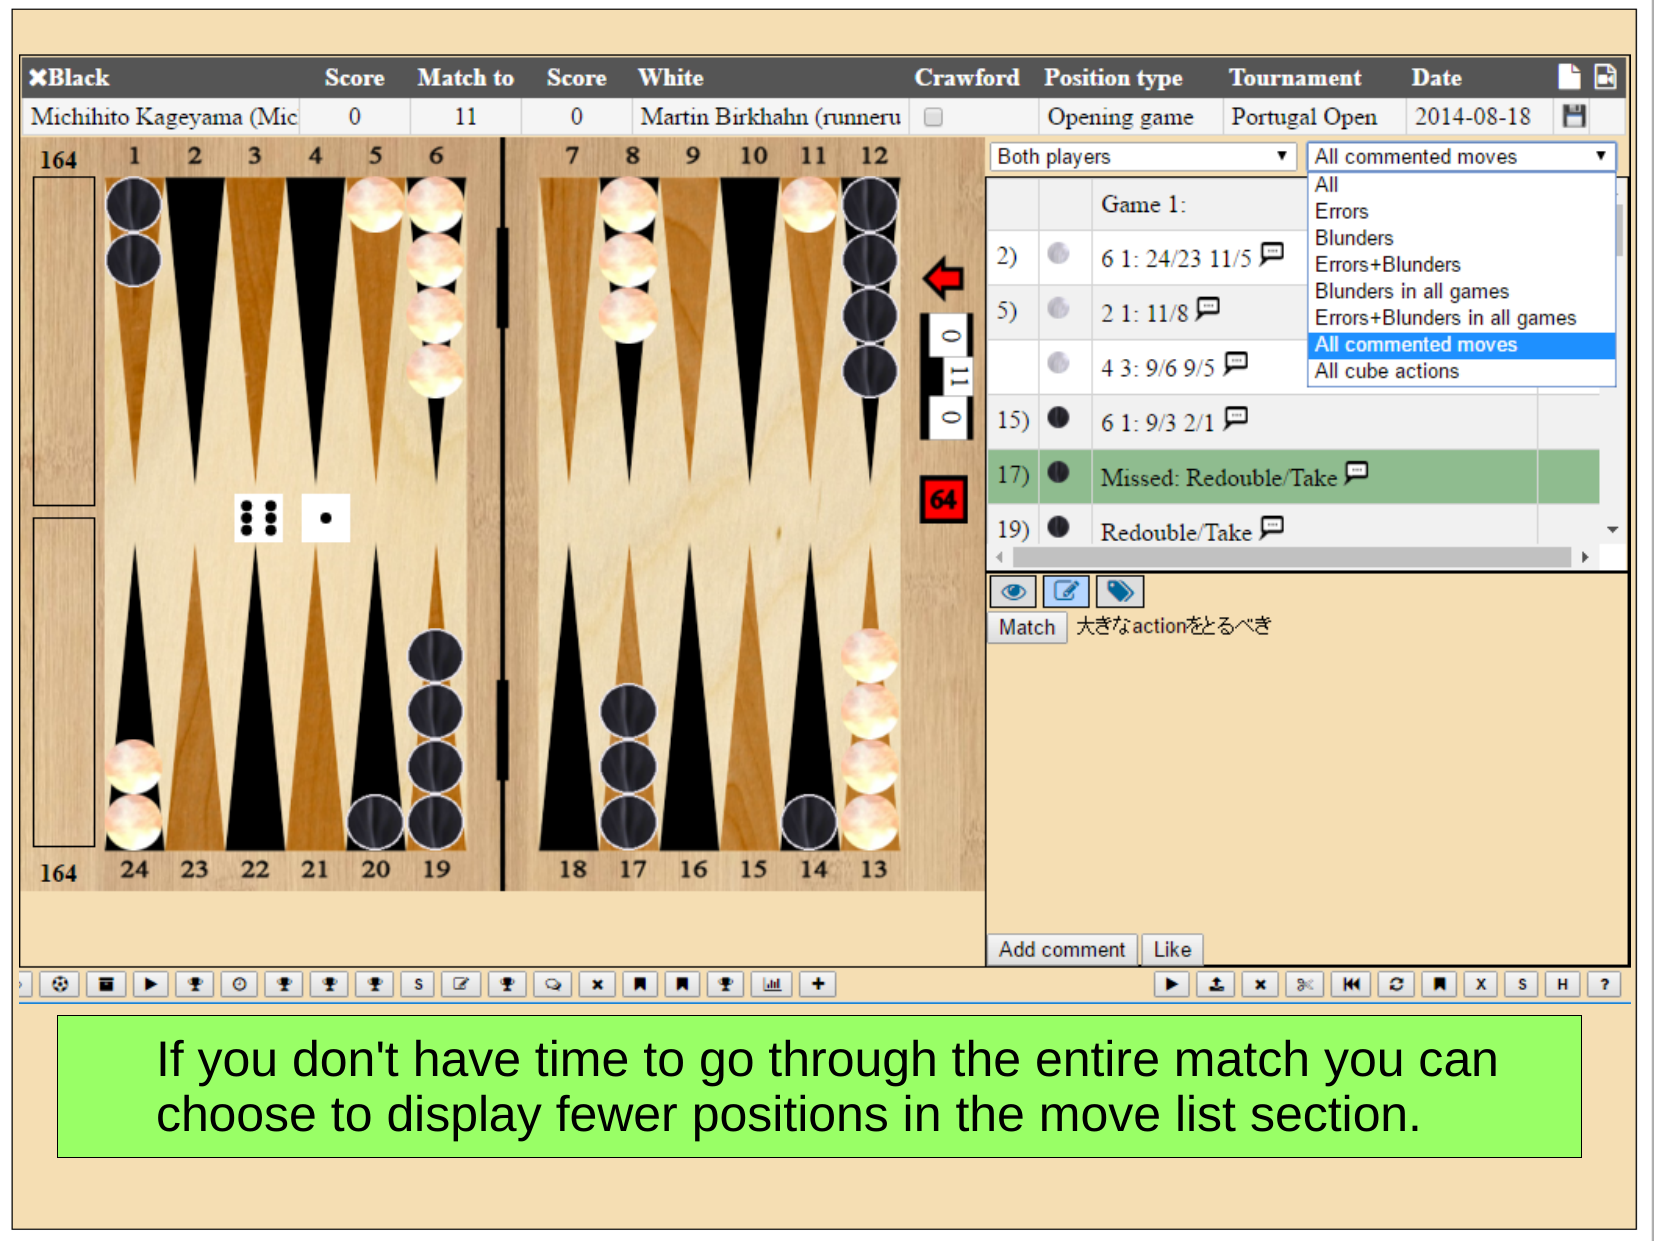

# Backgammon Studio
If you don't have time to go through the entire match you can
choose to display fewer positions in the move list section.